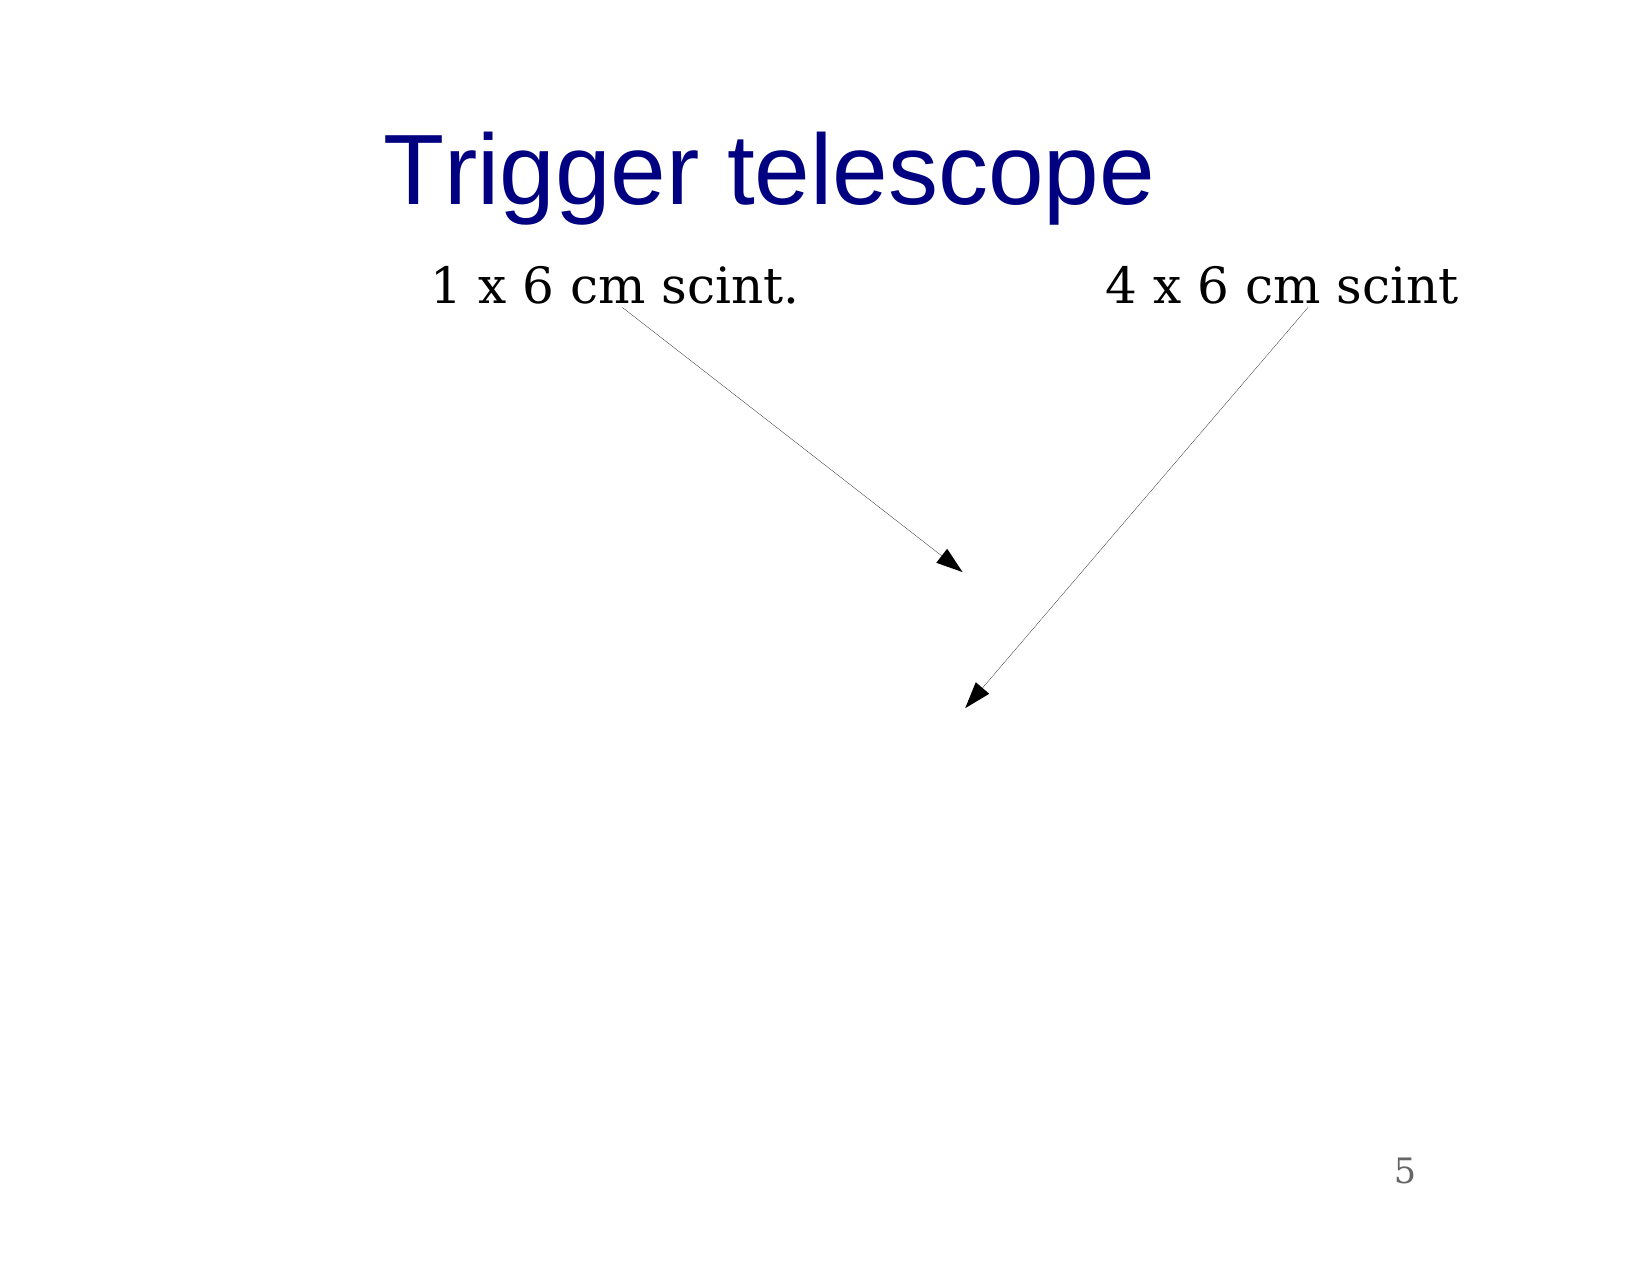

Trigger telescope
1 x 6 cm scint.					4 x 6 cm scint